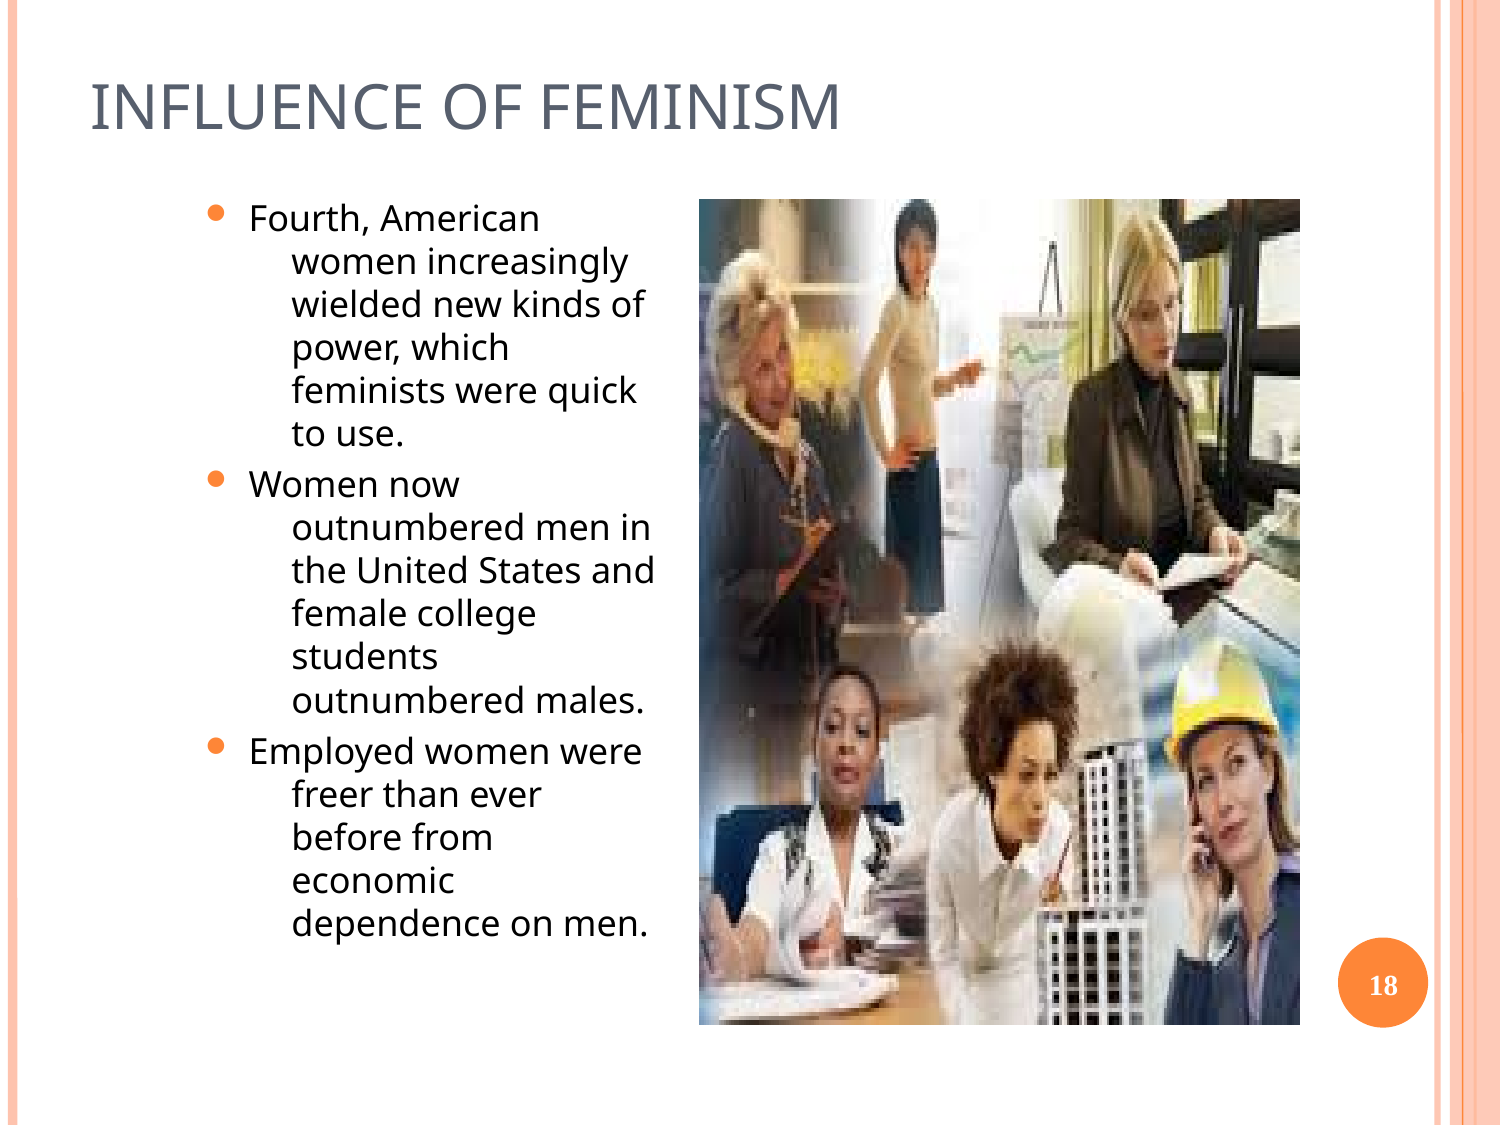

# Influence of Feminism
Fourth, American women increasingly wielded new kinds of power, which feminists were quick to use.
Women now outnumbered men in the United States and female college students outnumbered males.
Employed women were freer than ever before from economic dependence on men.